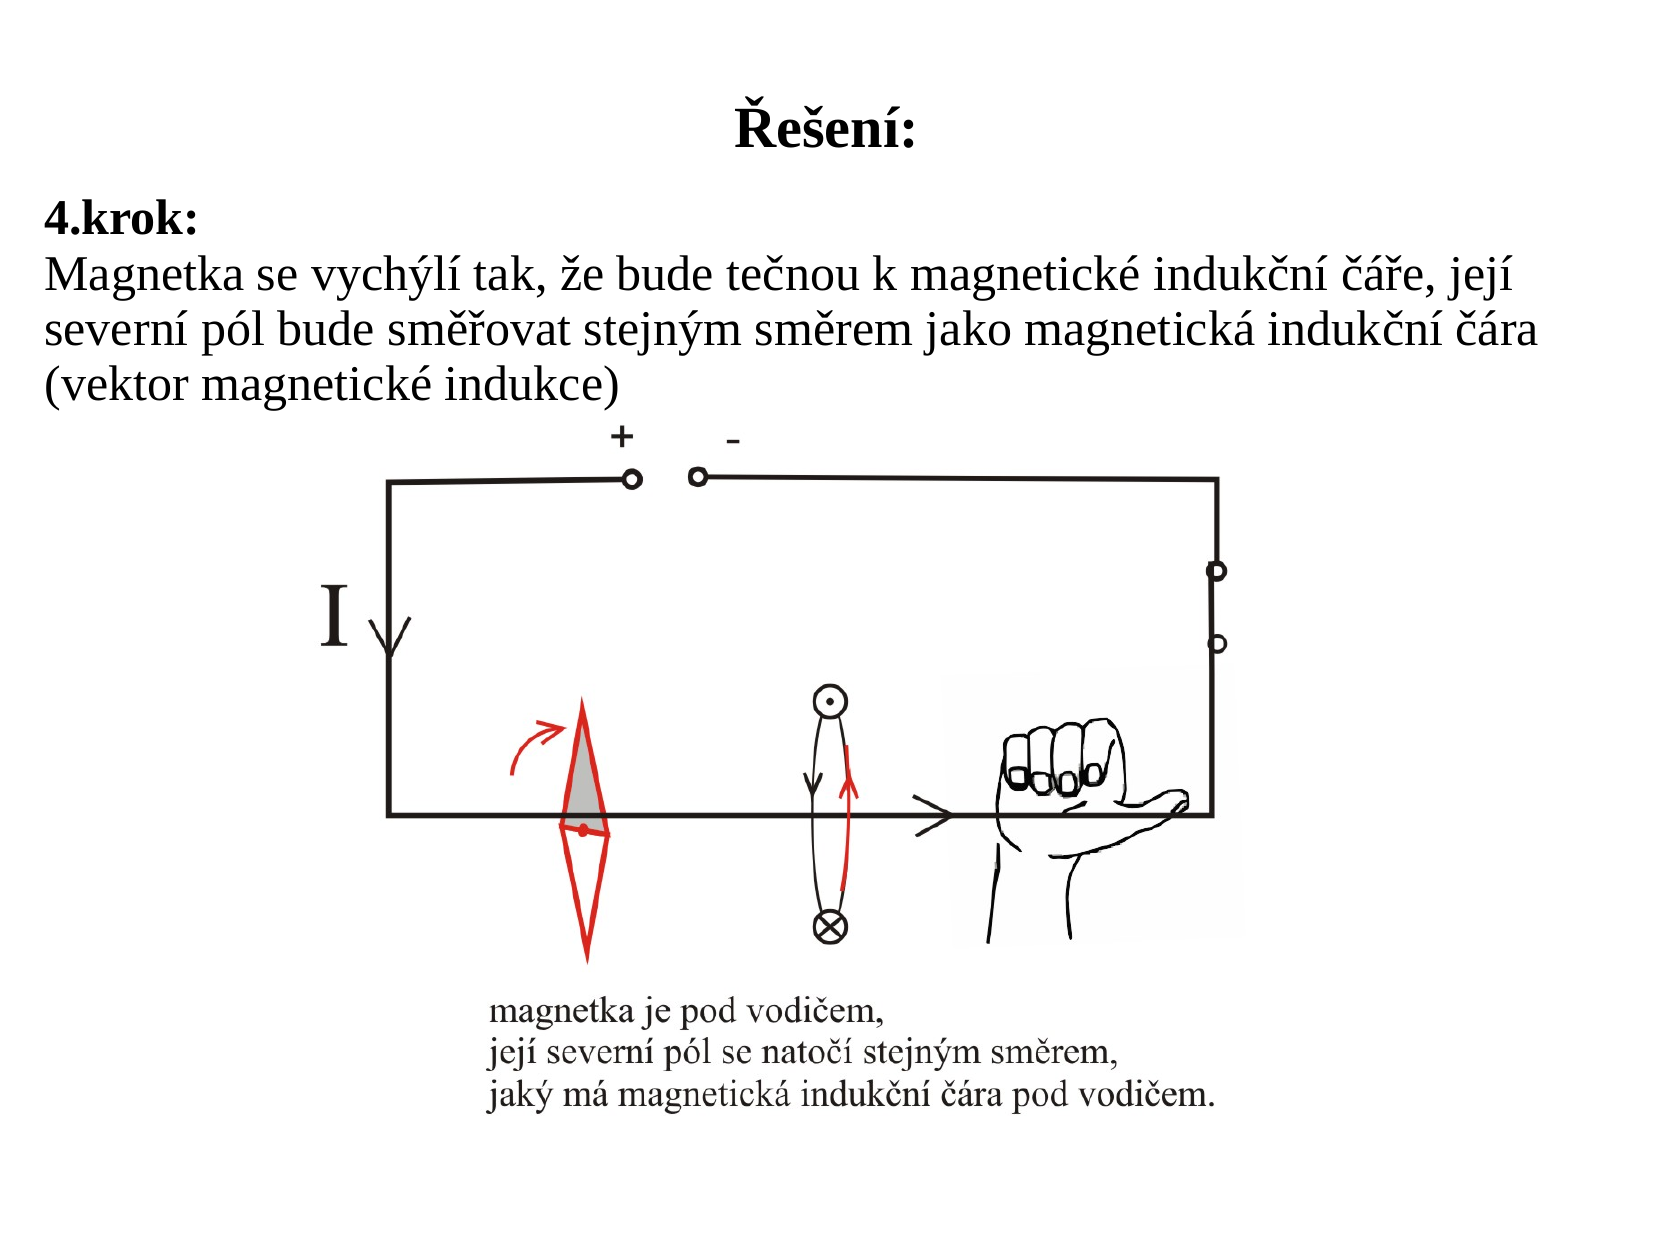

Řešení:
4.krok:
Magnetka se vychýlí tak, že bude tečnou k magnetické indukční čáře, její severní pól bude směřovat stejným směrem jako magnetická indukční čára (vektor magnetické indukce)